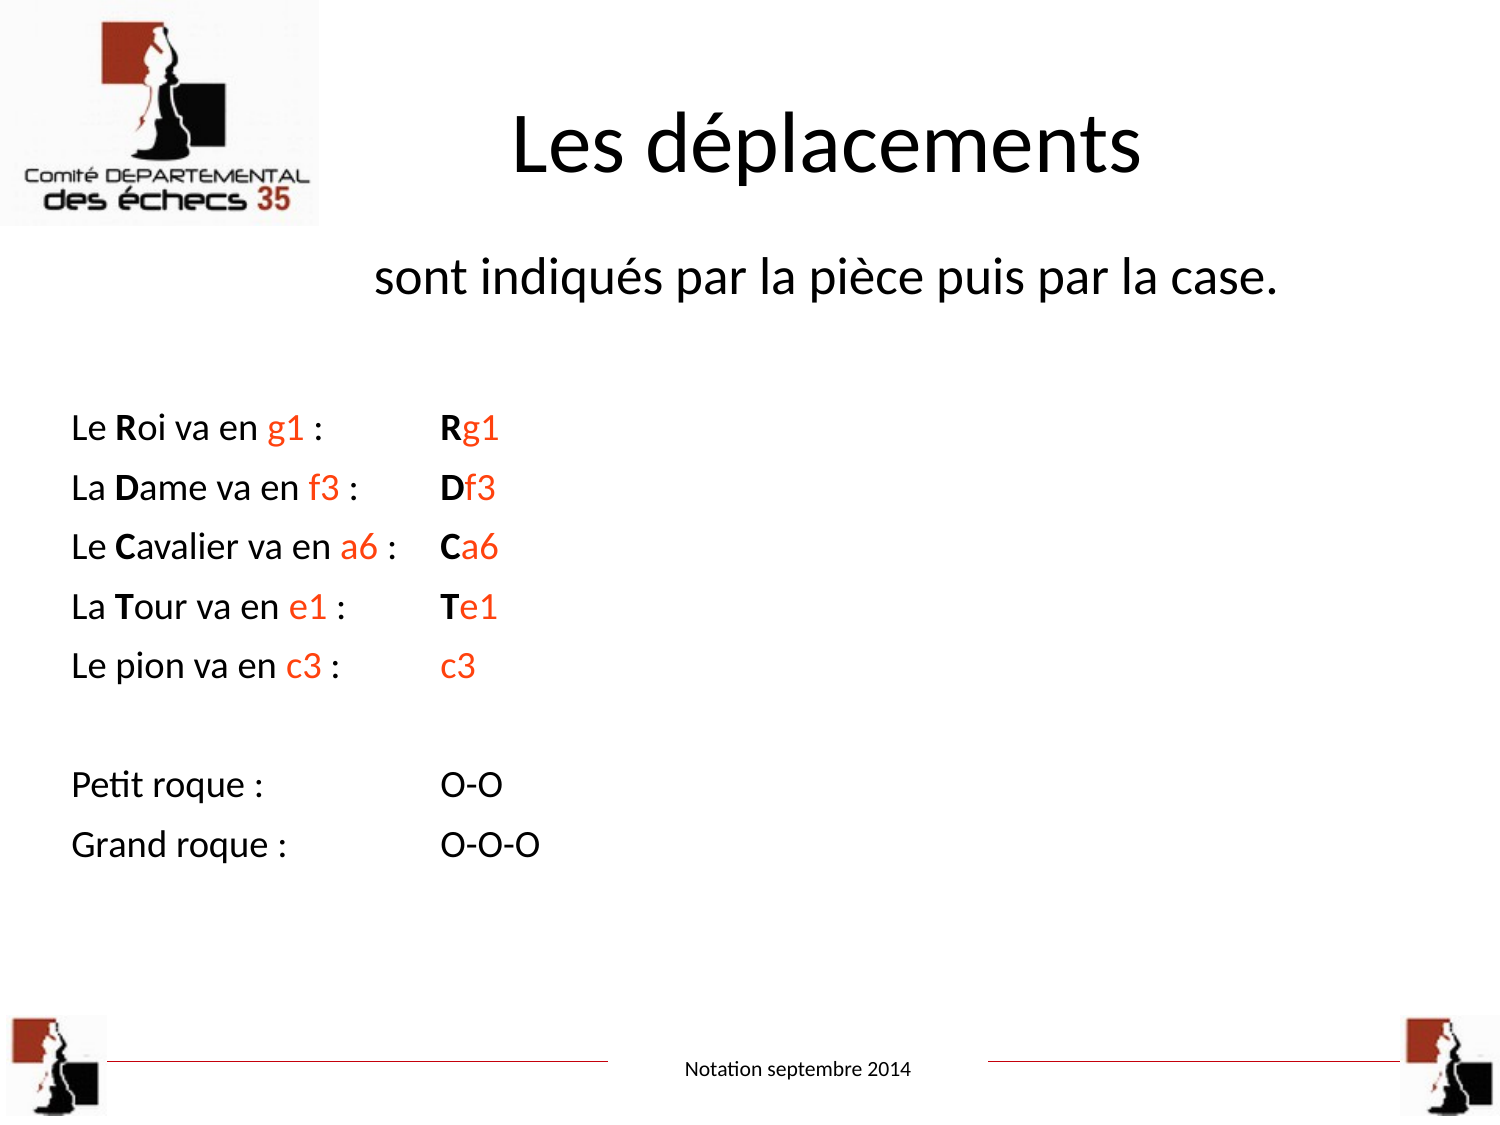

Les déplacements
sont indiqués par la pièce puis par la case.
# Le Roi va en g1 :		Rg1
La Dame va en f3 :		Df3
Le Cavalier va en a6 :	Ca6
La Tour va en e1 :		Te1
Le pion va en c3 :		c3
Petit roque :			O-O
Grand roque :			O-O-O